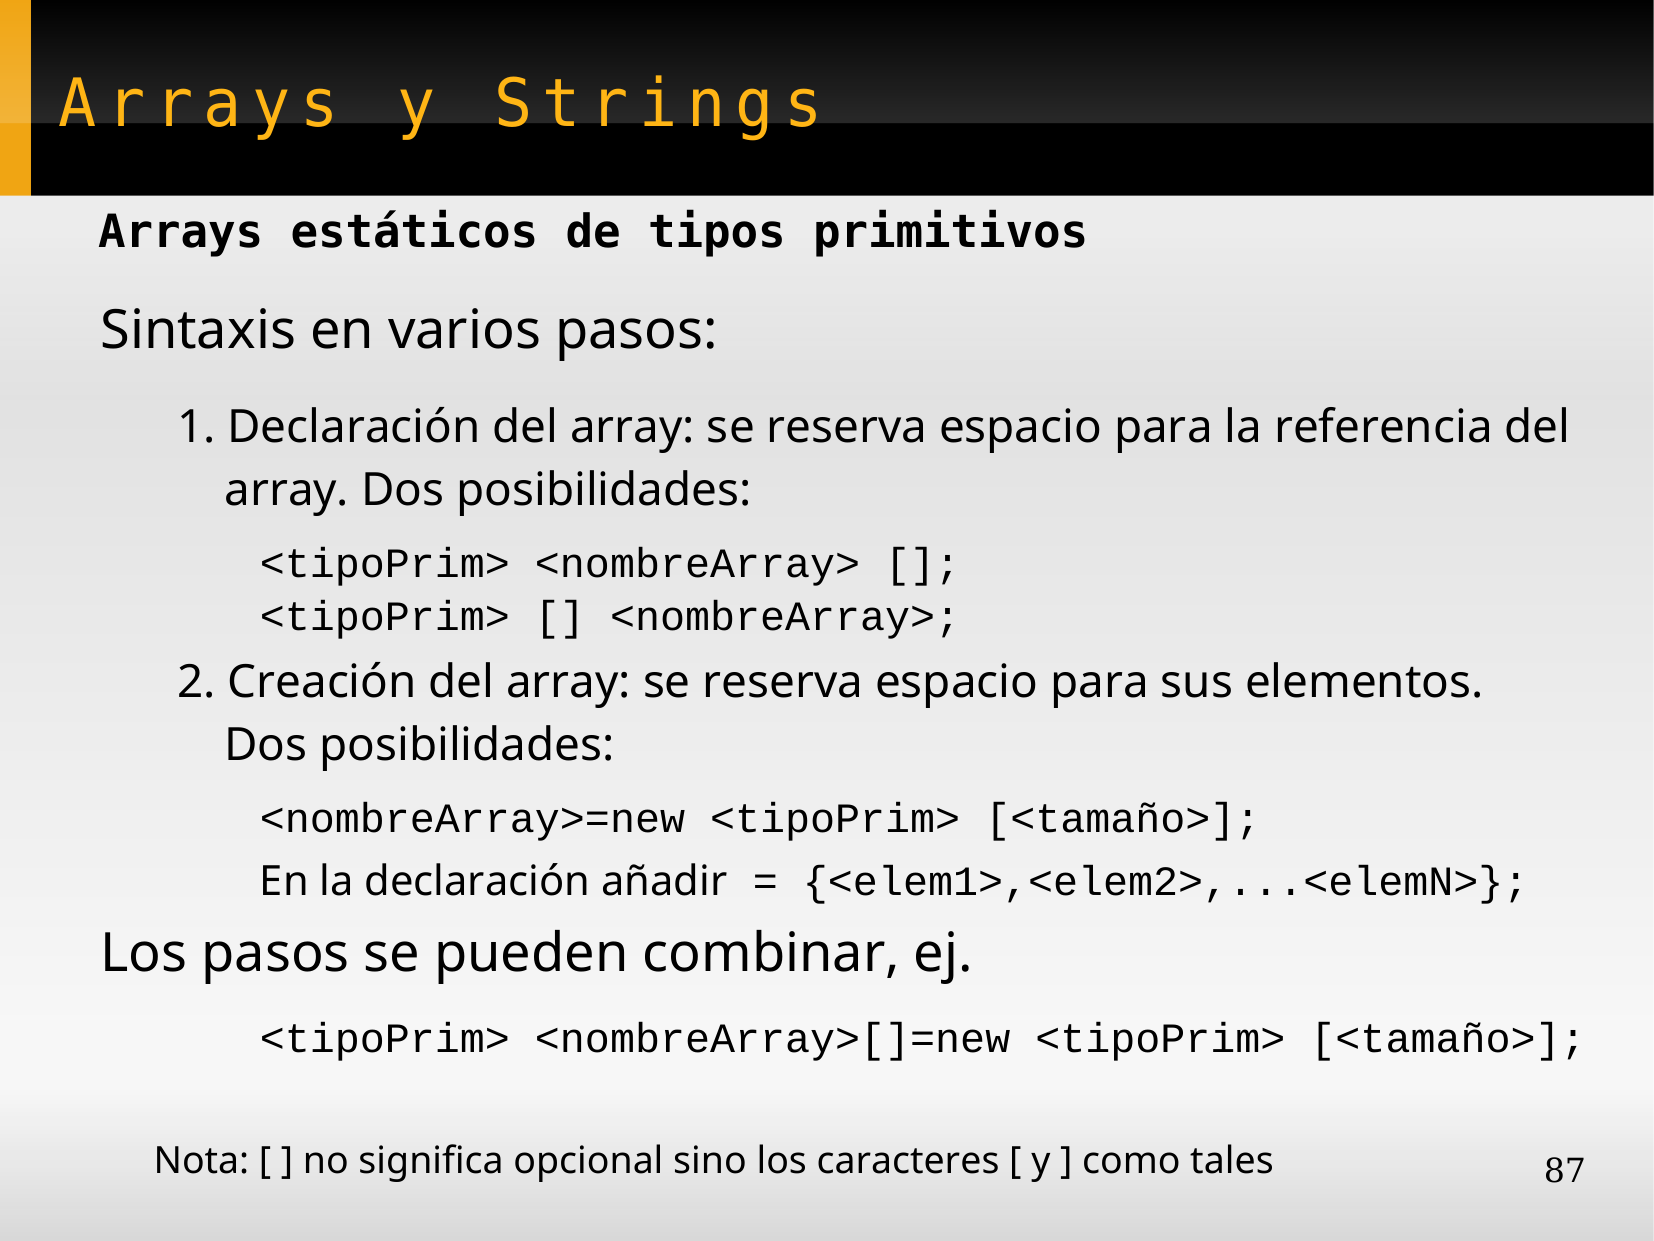

# Arrays y Strings
Arrays estáticos de tipos primitivos
Sintaxis en varios pasos:
1. Declaración del array: se reserva espacio para la referencia del array. Dos posibilidades:
<tipoPrim> <nombreArray> [];
<tipoPrim> [] <nombreArray>;
2. Creación del array: se reserva espacio para sus elementos.
Dos posibilidades:
<nombreArray>=new <tipoPrim> [<tamaño>];
En la declaración añadir = {<elem1>,<elem2>,...<elemN>};
Los pasos se pueden combinar, ej.
<tipoPrim> <nombreArray>[]=new <tipoPrim> [<tamaño>];
Nota: [ ] no significa opcional sino los caracteres [ y ] como tales
87